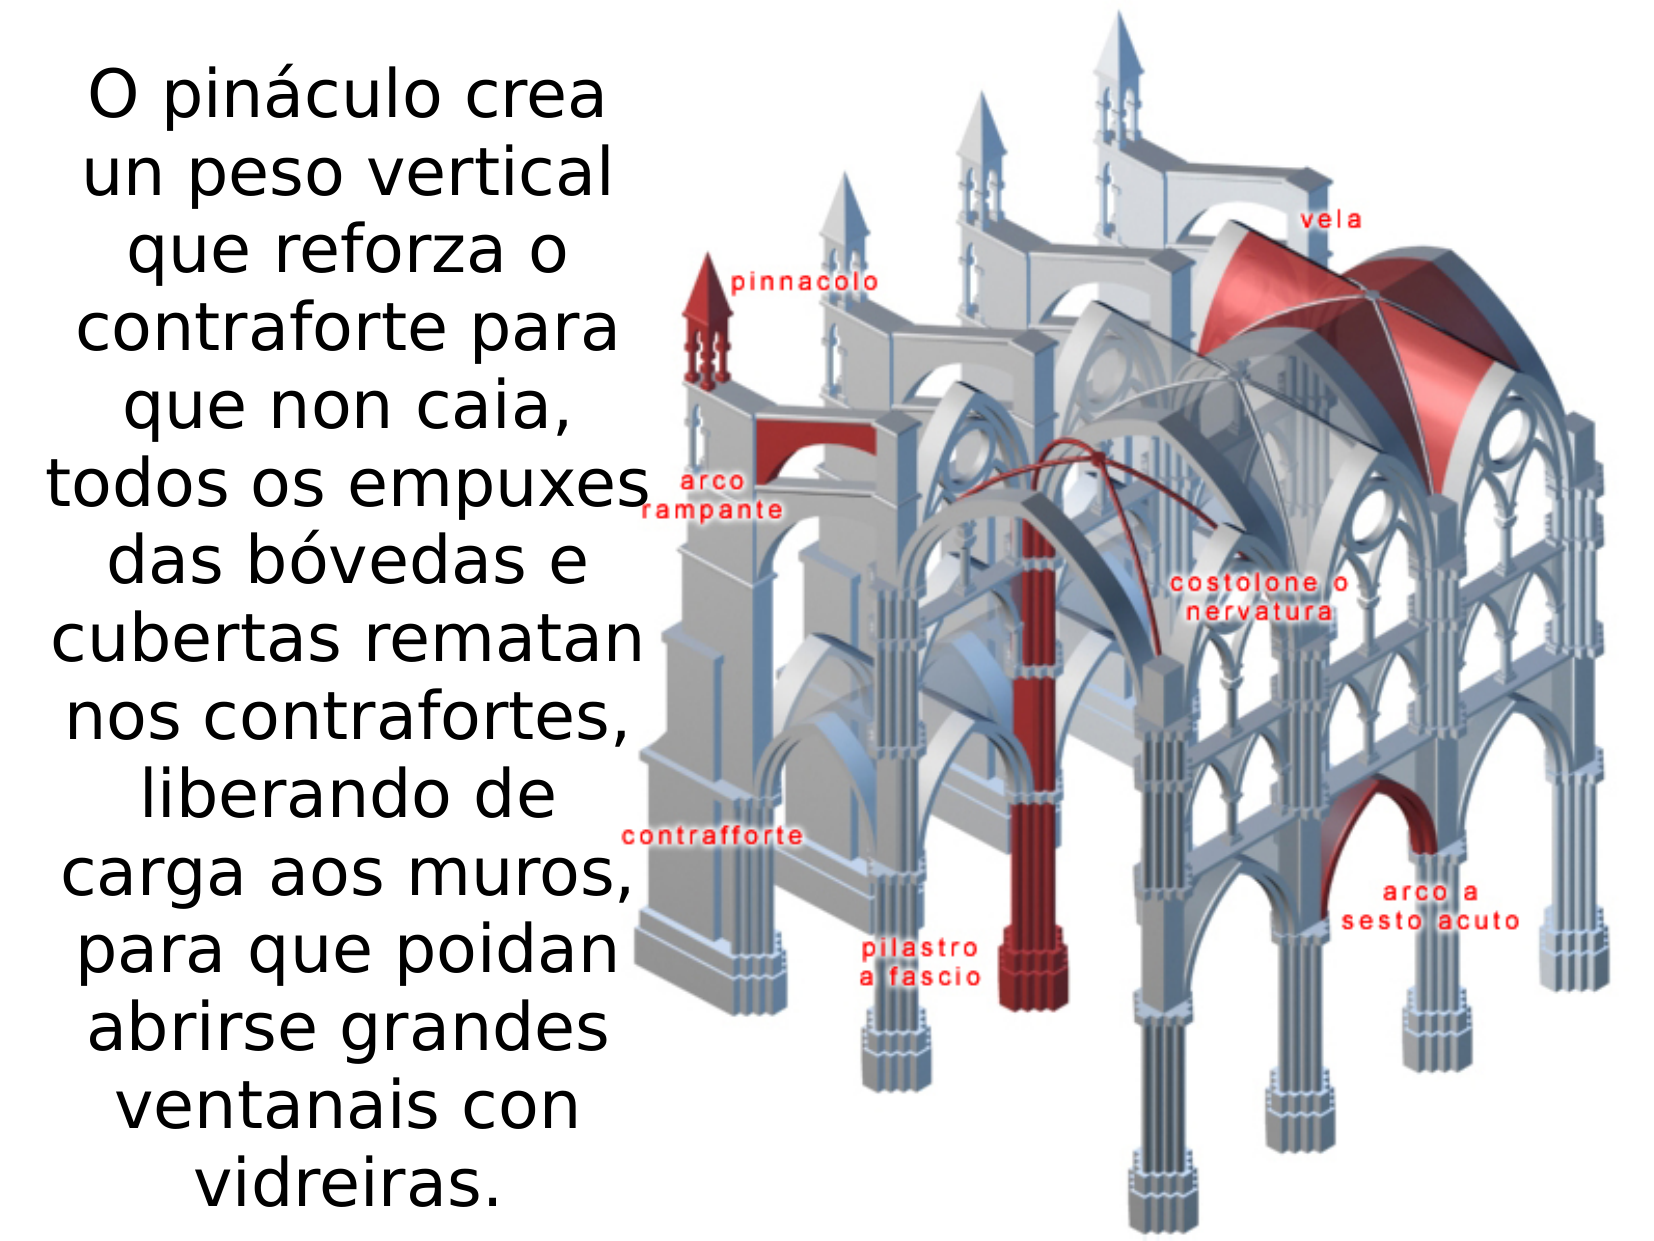

O pináculo crea un peso vertical que reforza o contraforte para que non caia, todos os empuxes das bóvedas e cubertas rematan nos contrafortes, liberando de carga aos muros, para que poidan abrirse grandes ventanais con vidreiras.